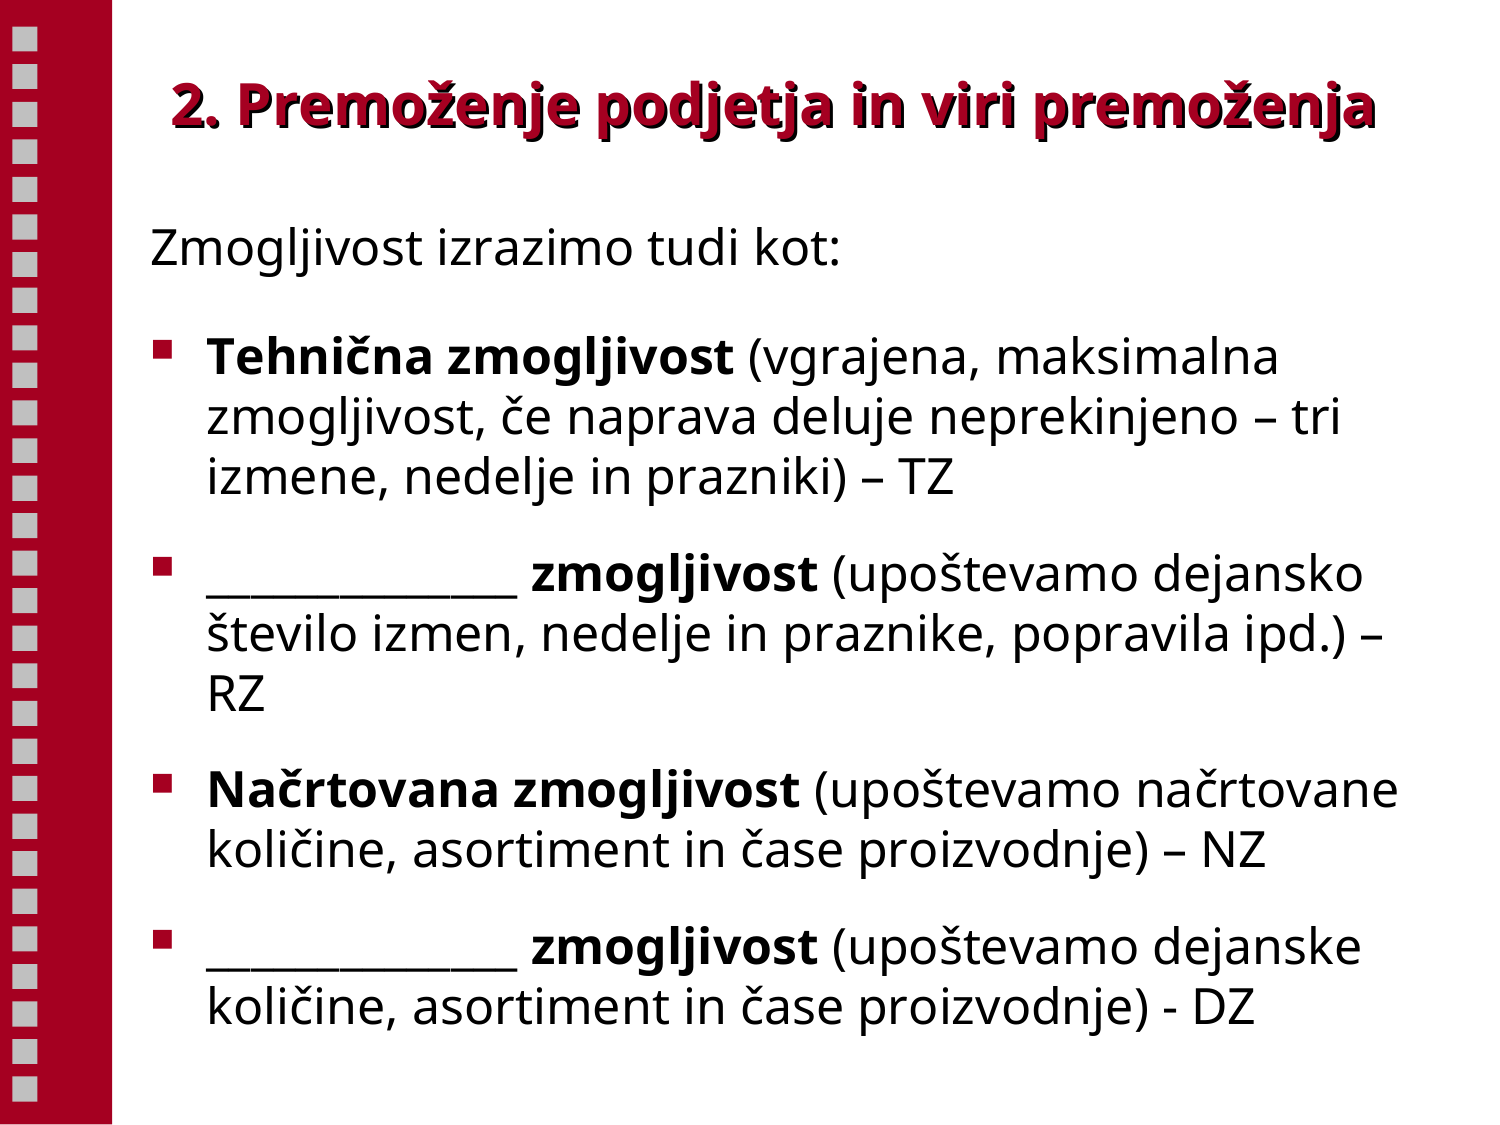

2. Premoženje podjetja in viri premoženja
# Zmogljivost izrazimo tudi kot:
Tehnična zmogljivost (vgrajena, maksimalna zmogljivost, če naprava deluje neprekinjeno – tri izmene, nedelje in prazniki) – TZ
______________ zmogljivost (upoštevamo dejansko število izmen, nedelje in praznike, popravila ipd.) – RZ
Načrtovana zmogljivost (upoštevamo načrtovane količine, asortiment in čase proizvodnje) – NZ
______________ zmogljivost (upoštevamo dejanske količine, asortiment in čase proizvodnje) - DZ